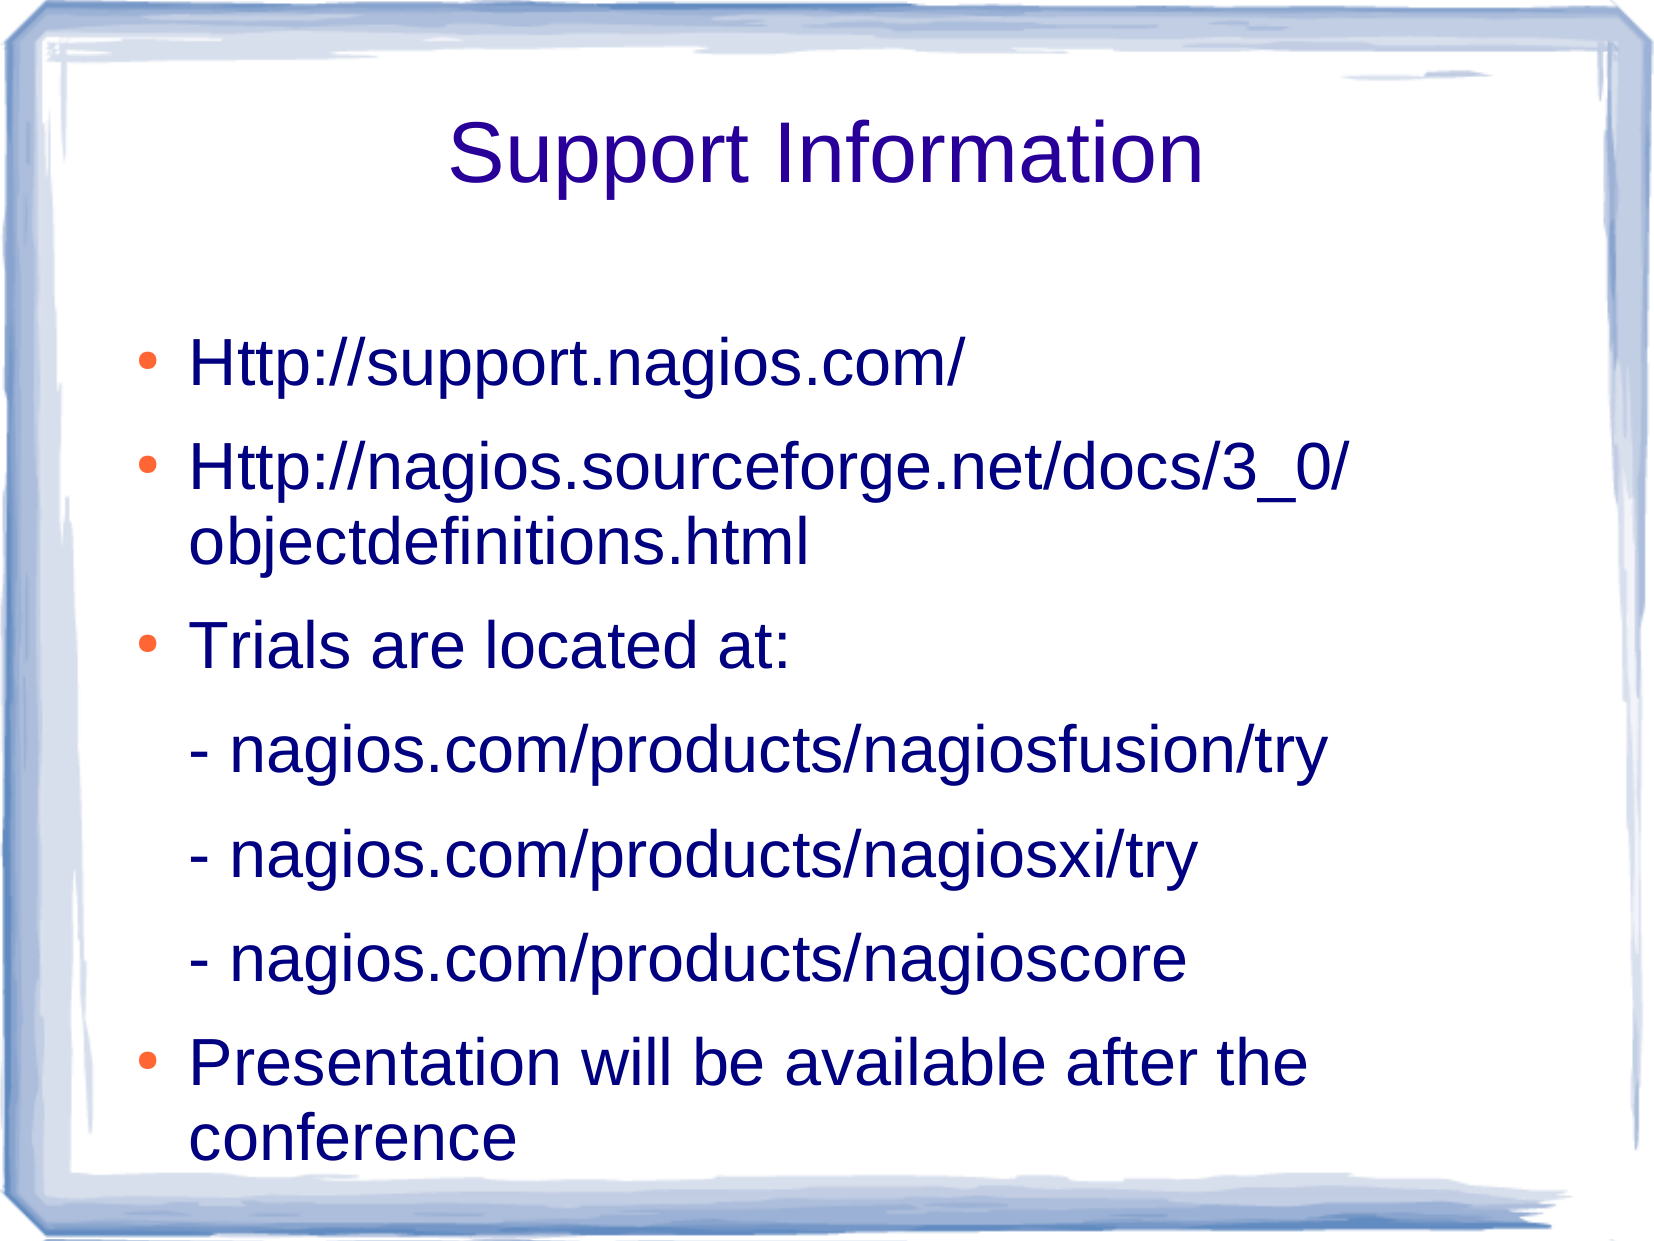

# Support Information
Http://support.nagios.com/
Http://nagios.sourceforge.net/docs/3_0/objectdefinitions.html
Trials are located at:
- nagios.com/products/nagiosfusion/try
- nagios.com/products/nagiosxi/try
- nagios.com/products/nagioscore
Presentation will be available after the conference